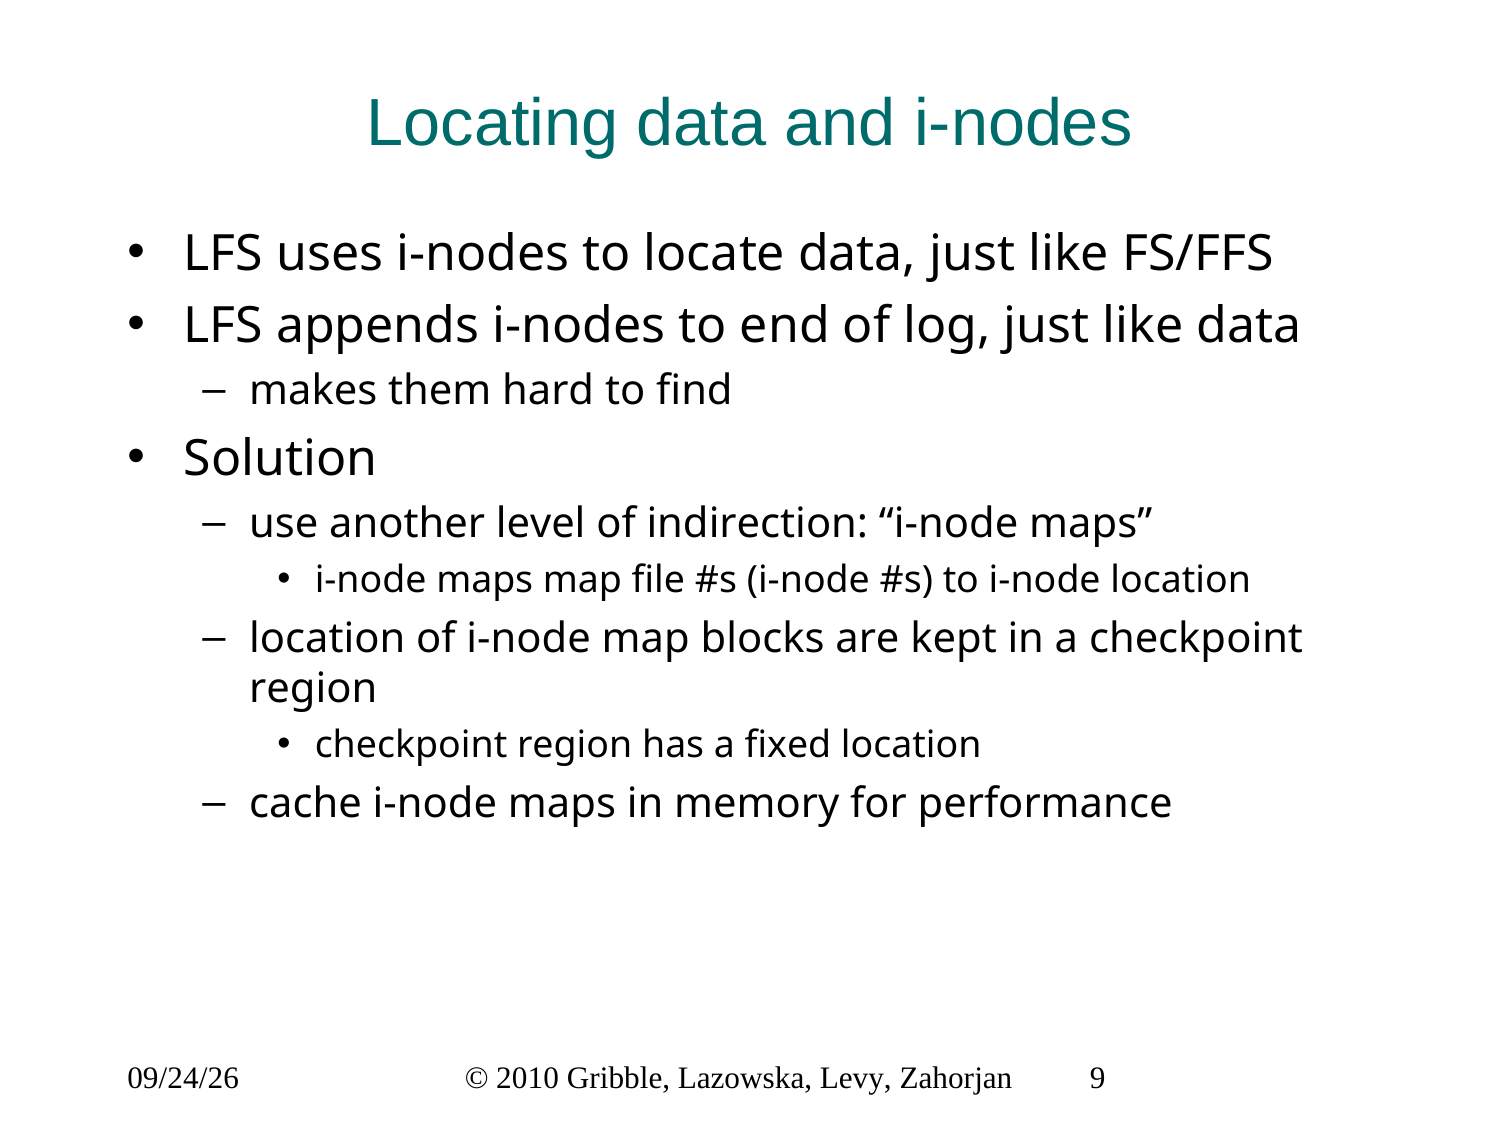

# Locating data and i-nodes
LFS uses i-nodes to locate data, just like FS/FFS
LFS appends i-nodes to end of log, just like data
makes them hard to find
Solution
use another level of indirection: “i-node maps”
i-node maps map file #s (i-node #s) to i-node location
location of i-node map blocks are kept in a checkpoint region
checkpoint region has a fixed location
cache i-node maps in memory for performance
9